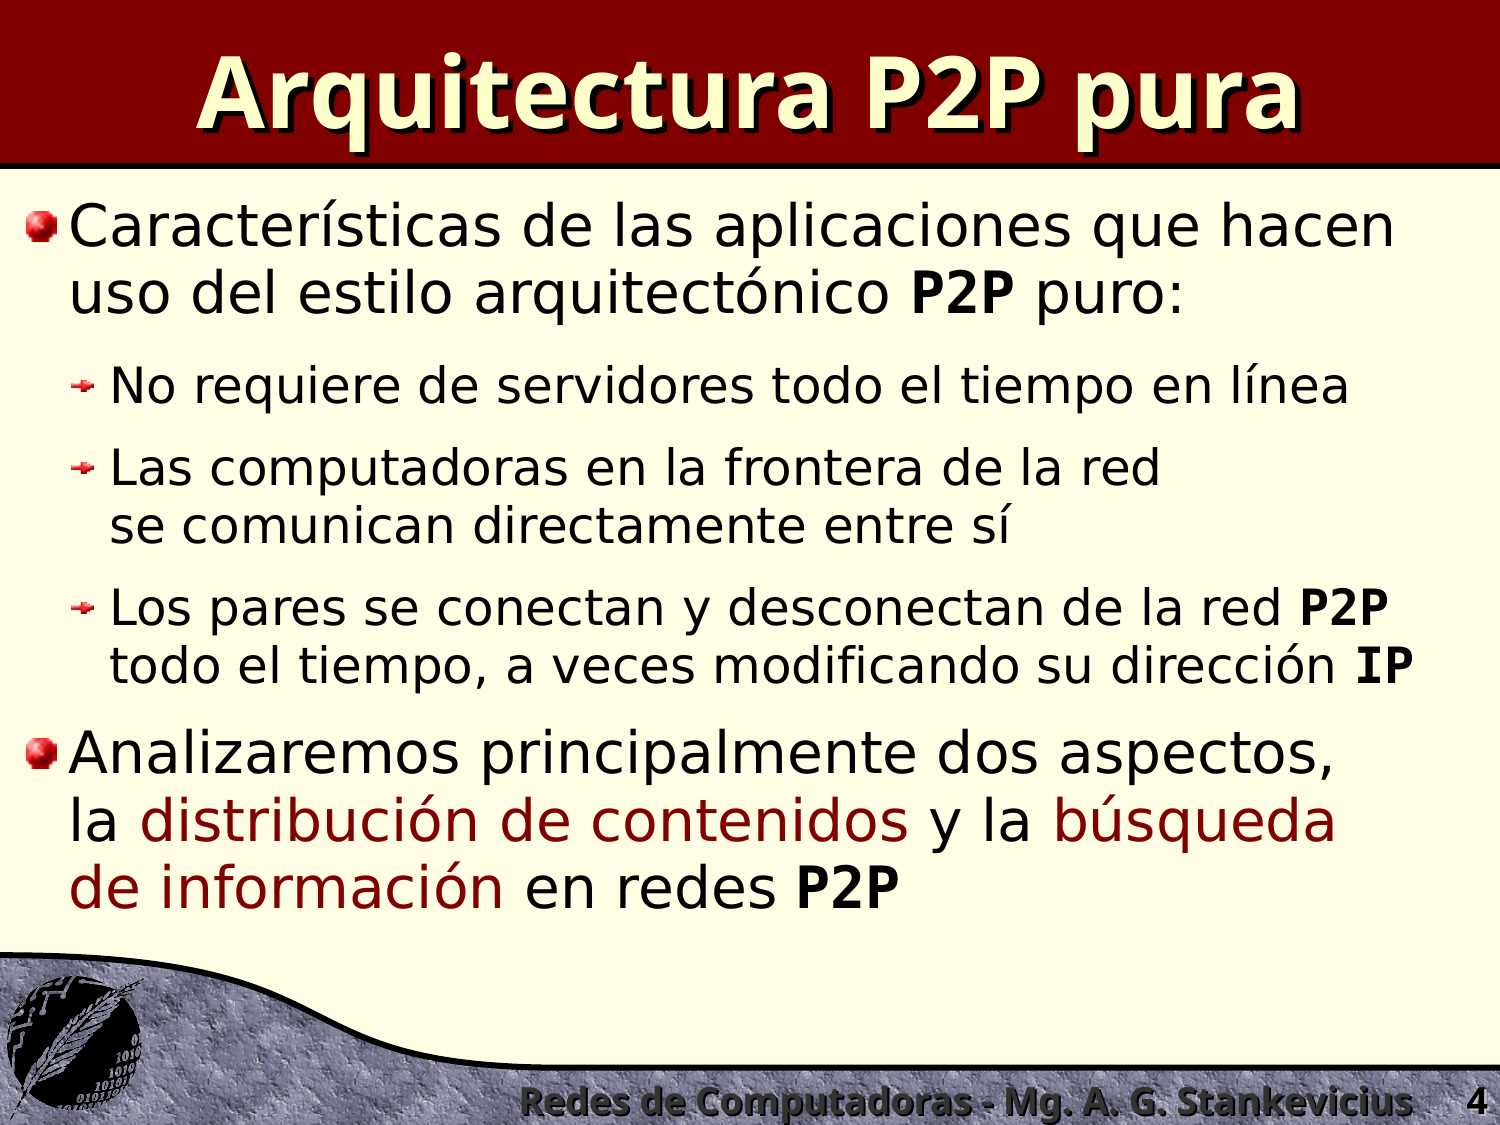

# Arquitectura P2P pura
Características de las aplicaciones que hacen uso del estilo arquitectónico P2P puro:
No requiere de servidores todo el tiempo en línea
Las computadoras en la frontera de la red
se comunican directamente entre sí
Los pares se conectan y desconectan de la red P2P todo el tiempo, a veces modificando su dirección IP
Analizaremos principalmente dos aspectos,
la distribución de contenidos y la búsqueda
de información en redes P2P
4